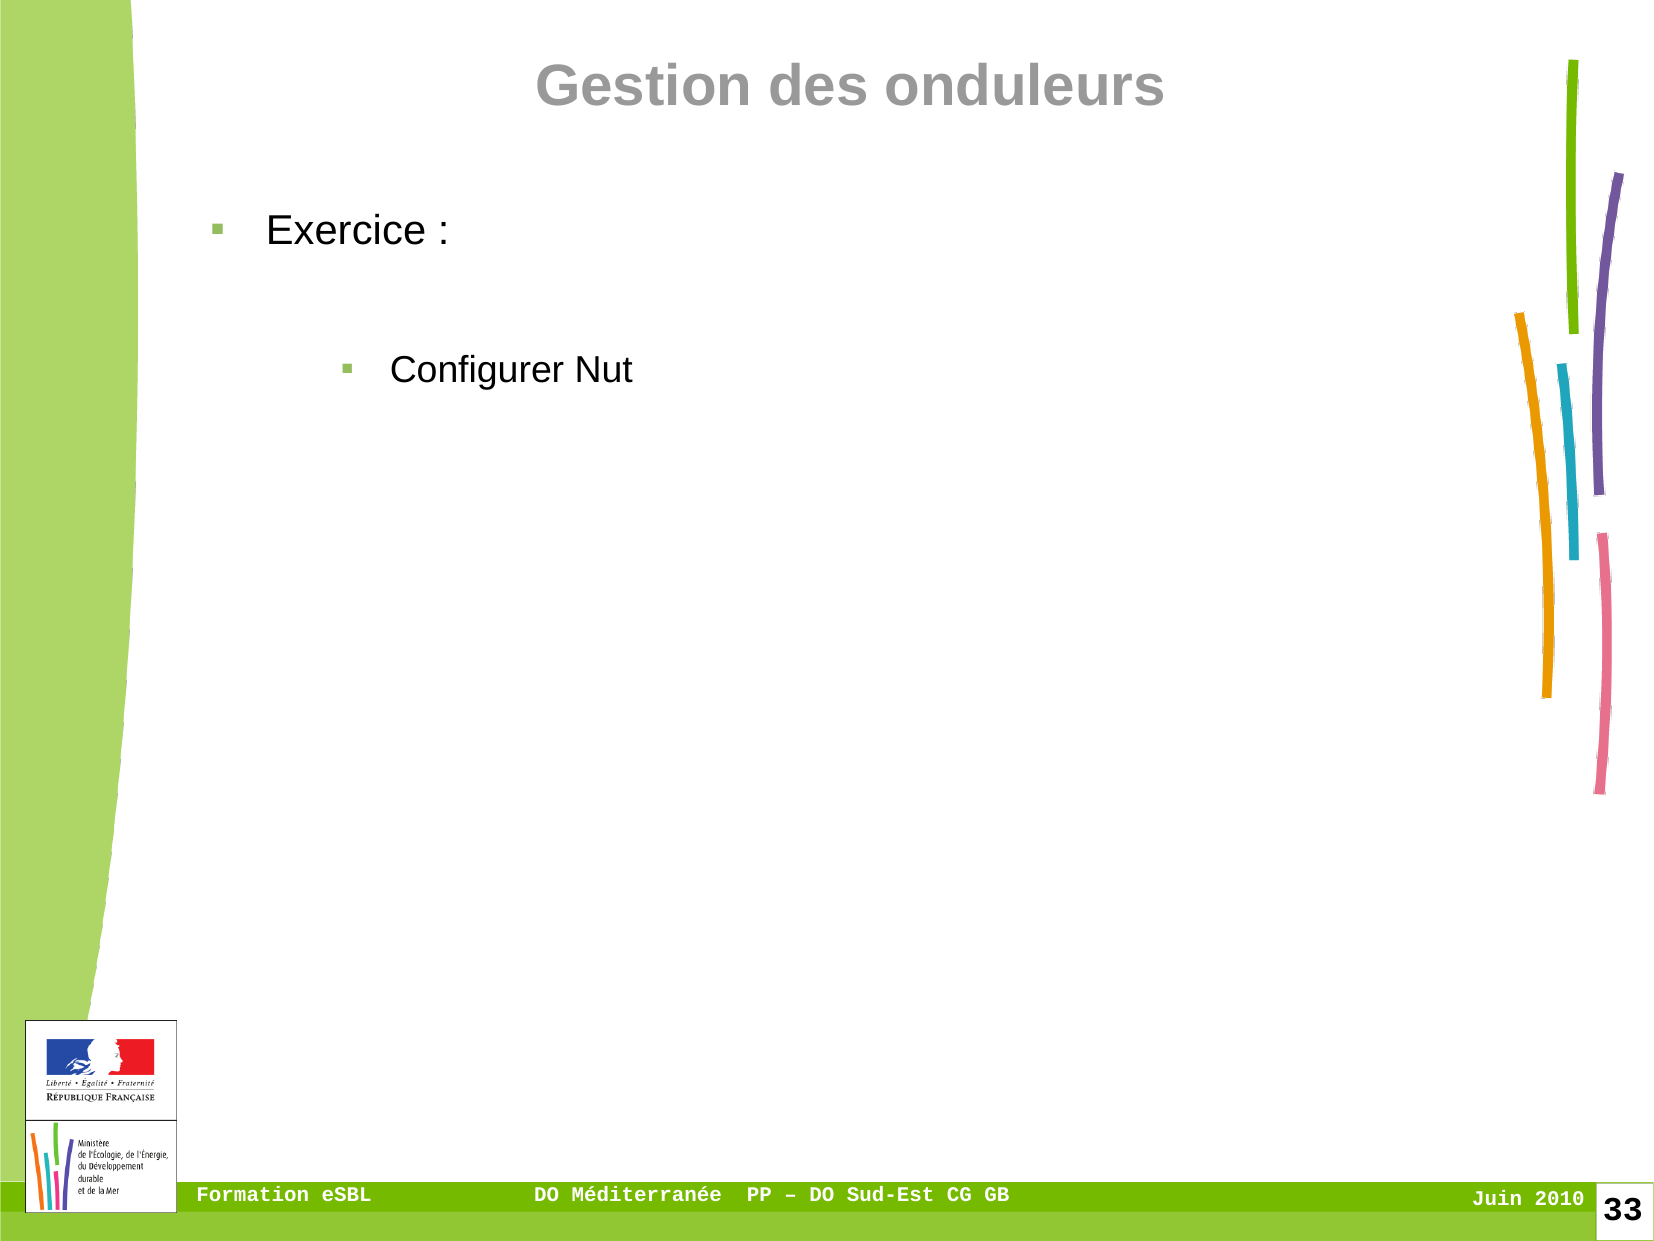

# Gestion des onduleurs
Exercice :
Configurer Nut
33